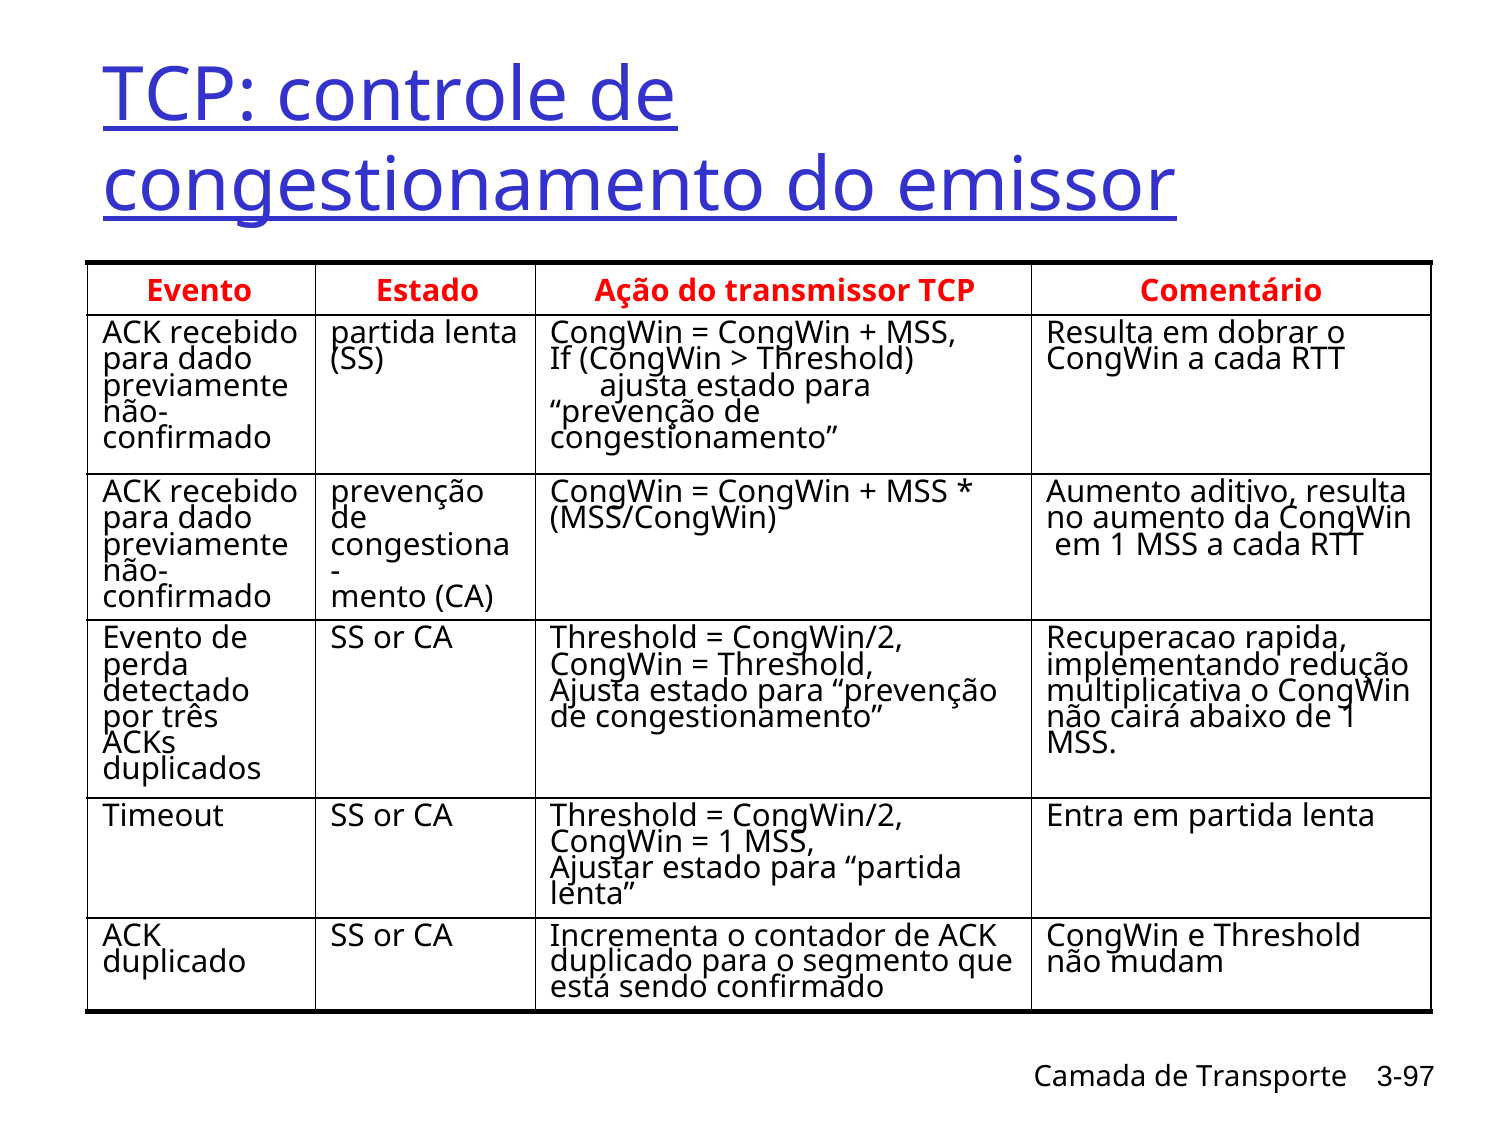

# TCP: controle de congestionamento do emissor
Evento
Estado
Ação do transmissor TCP
Comentário
ACK recebido para dado previamente não-confirmado
partida lenta (SS)
CongWin = CongWin + MSS,
If (CongWin > Threshold)
 ajusta estado para “prevenção de congestionamento”
Resulta em dobrar o CongWin a cada RTT
ACK recebido para dado previamente não-confirmado
prevenção de congestiona-
mento (CA)
CongWin = CongWin + MSS * (MSS/CongWin)
Aumento aditivo, resulta no aumento da CongWin em 1 MSS a cada RTT
Evento de perda detectado por três ACKs duplicados
SS or CA
Threshold = CongWin/2,
CongWin = Threshold,
Ajusta estado para “prevenção de congestionamento”
Recuperacao rapida, implementando redução multiplicativa o CongWin não cairá abaixo de 1 MSS.
Timeout
SS or CA
Threshold = CongWin/2,
CongWin = 1 MSS,
Ajustar estado para “partida lenta”
Entra em partida lenta
ACK duplicado
SS or CA
Incrementa o contador de ACK duplicado para o segmento que está sendo confirmado
CongWin e Threshold não mudam
Camada de Transporte